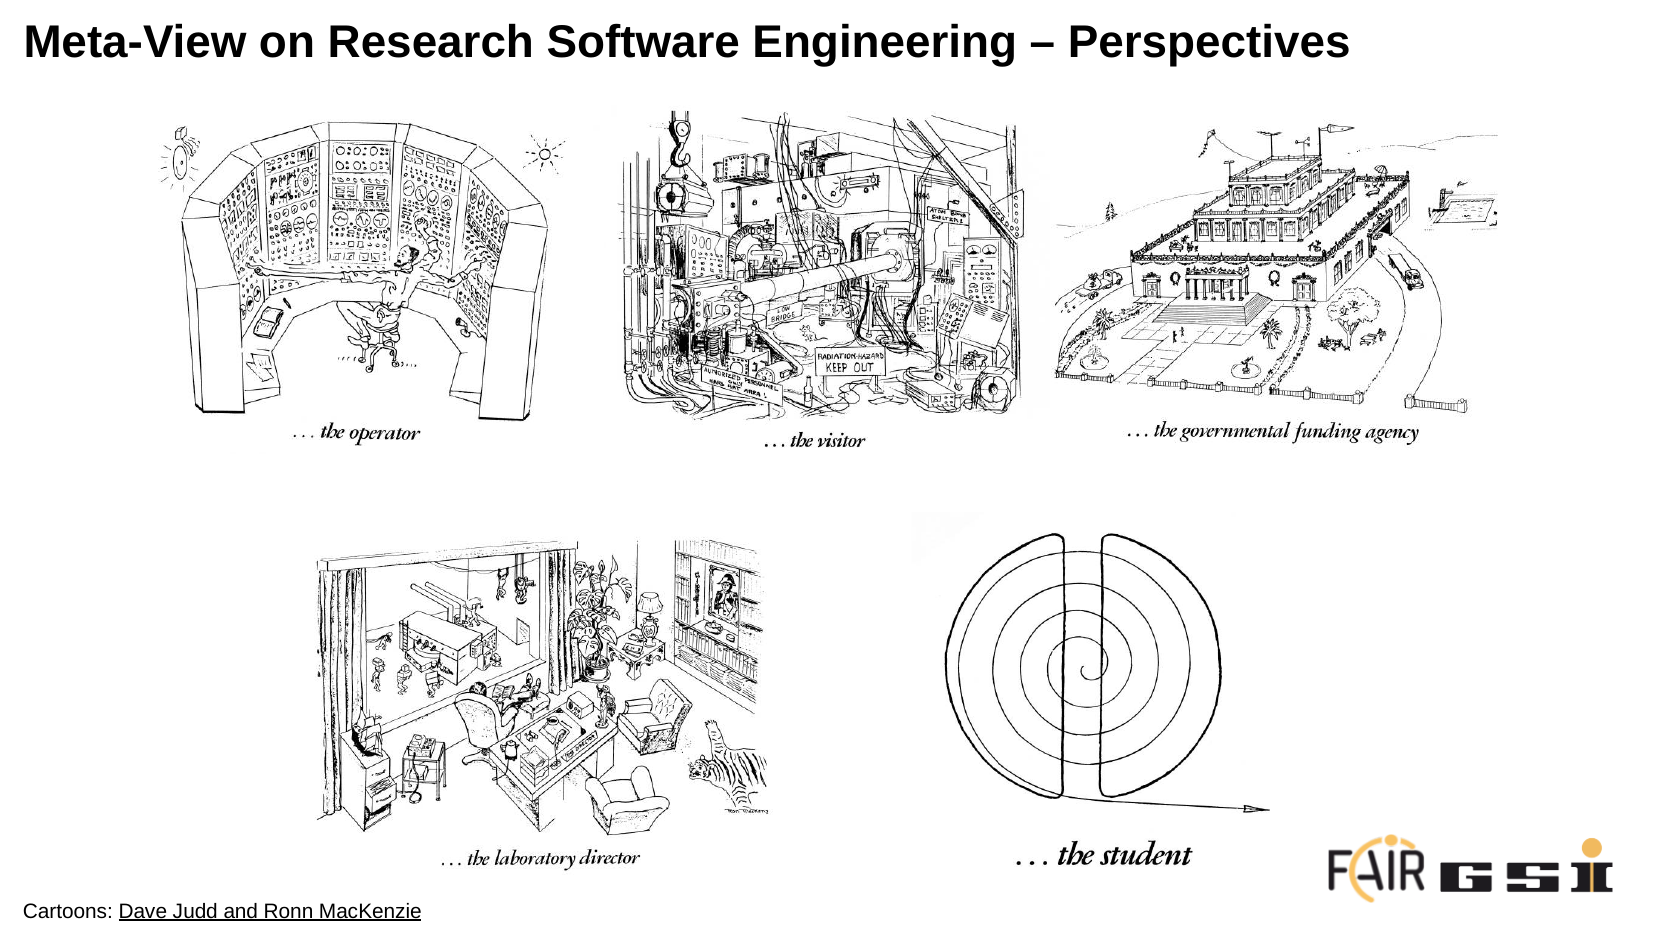

# Meta-View on Research Software Engineering – Perspectives
Cartoons: Dave Judd and Ronn MacKenzie